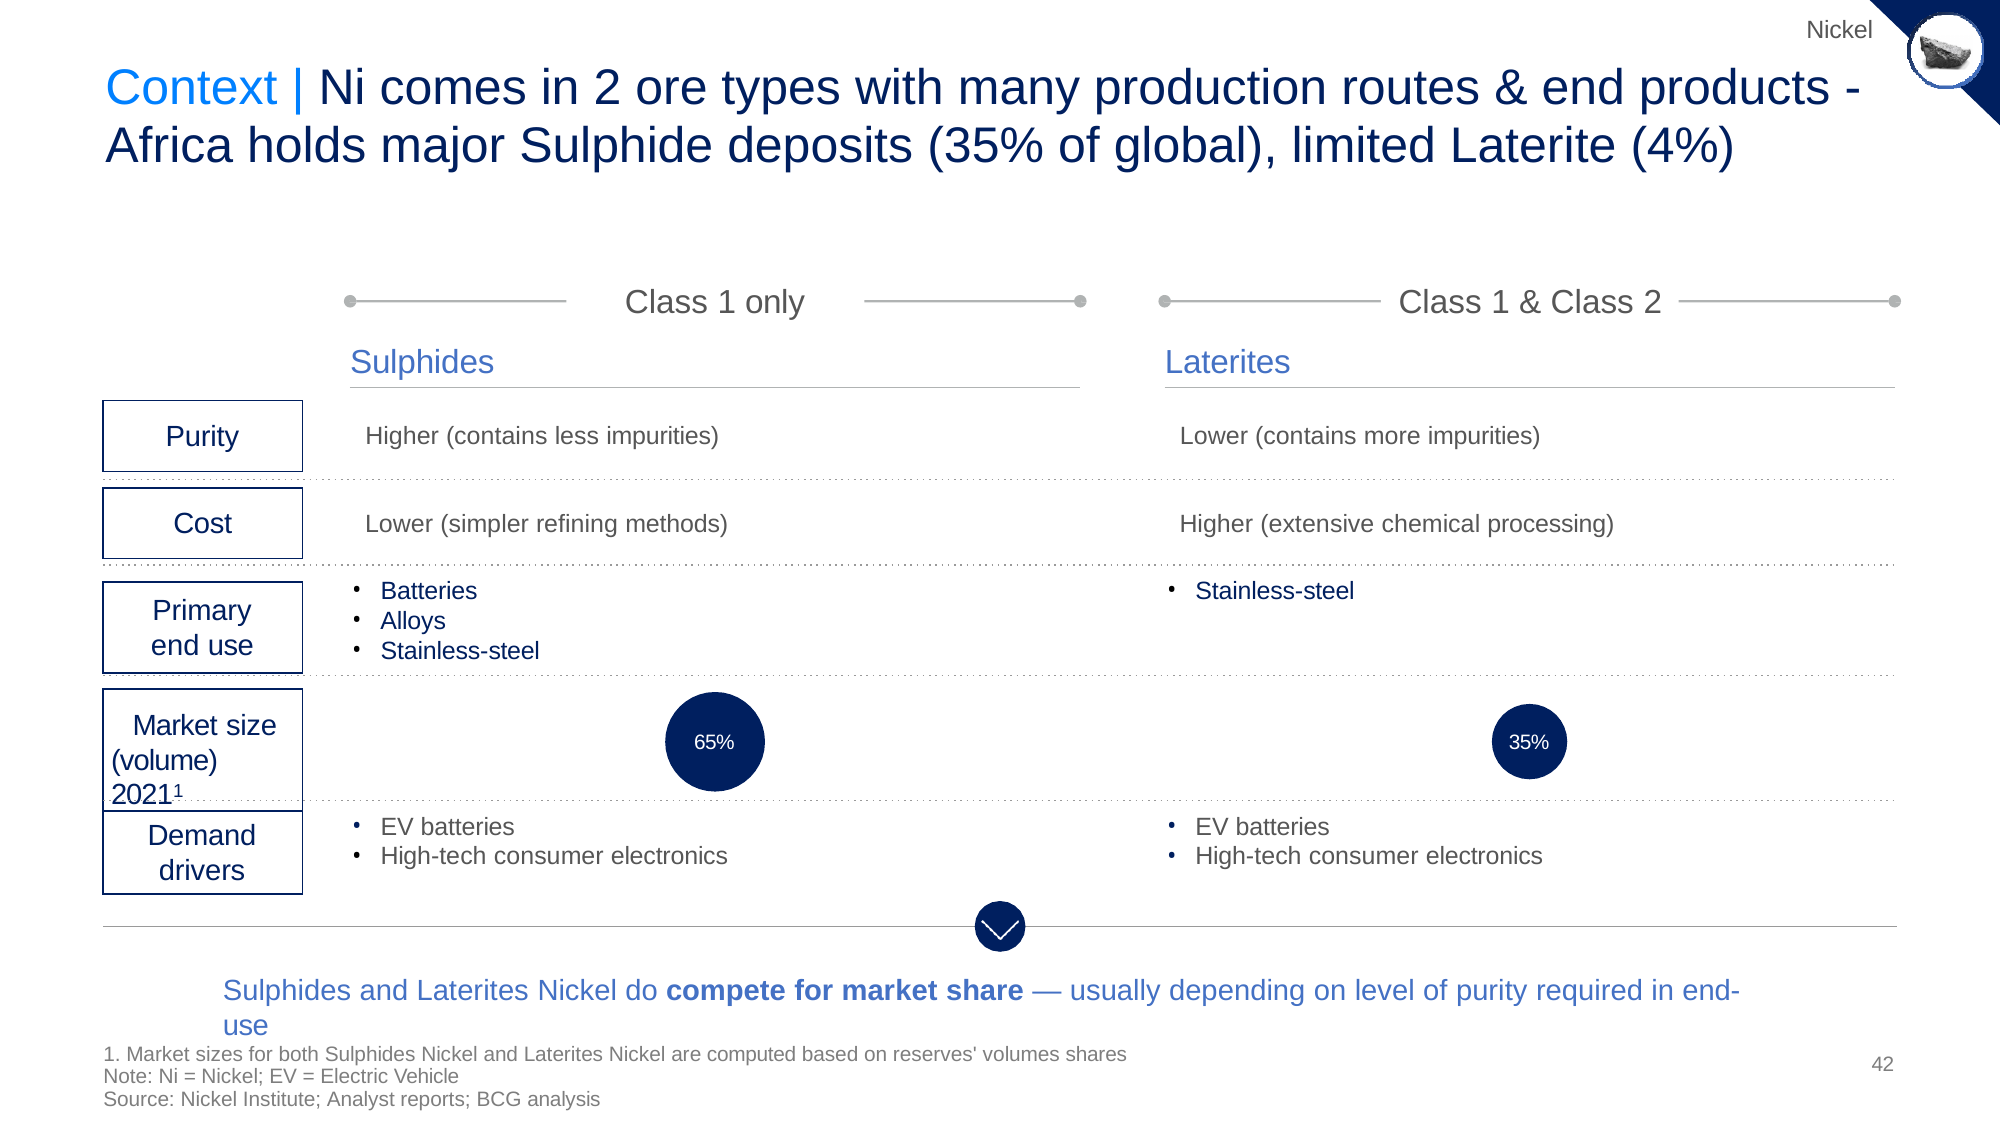

Nickel
# Context | Ni comes in 2 ore types with many production routes & end products -
Africa holds major Sulphide deposits (35% of global), limited Laterite (4%)
Class 1 only
Class 1 & Class 2
Sulphides
Laterites
Purity
Higher (contains less impurities)
Lower (contains more impurities)
Cost
Lower (simpler refining methods)
Higher (extensive chemical processing)
Batteries
Alloys
Stainless-steel
Stainless-steel
Primary
end use
Market size (volume) 20211
65%
35%
EV batteries
High-tech consumer electronics
EV batteries
High-tech consumer electronics
Demand drivers
Sulphides and Laterites Nickel do compete for market share — usually depending on level of purity required in end-use
1. Market sizes for both Sulphides Nickel and Laterites Nickel are computed based on reserves' volumes shares Note: Ni = Nickel; EV = Electric Vehicle
Source: Nickel Institute; Analyst reports; BCG analysis
42